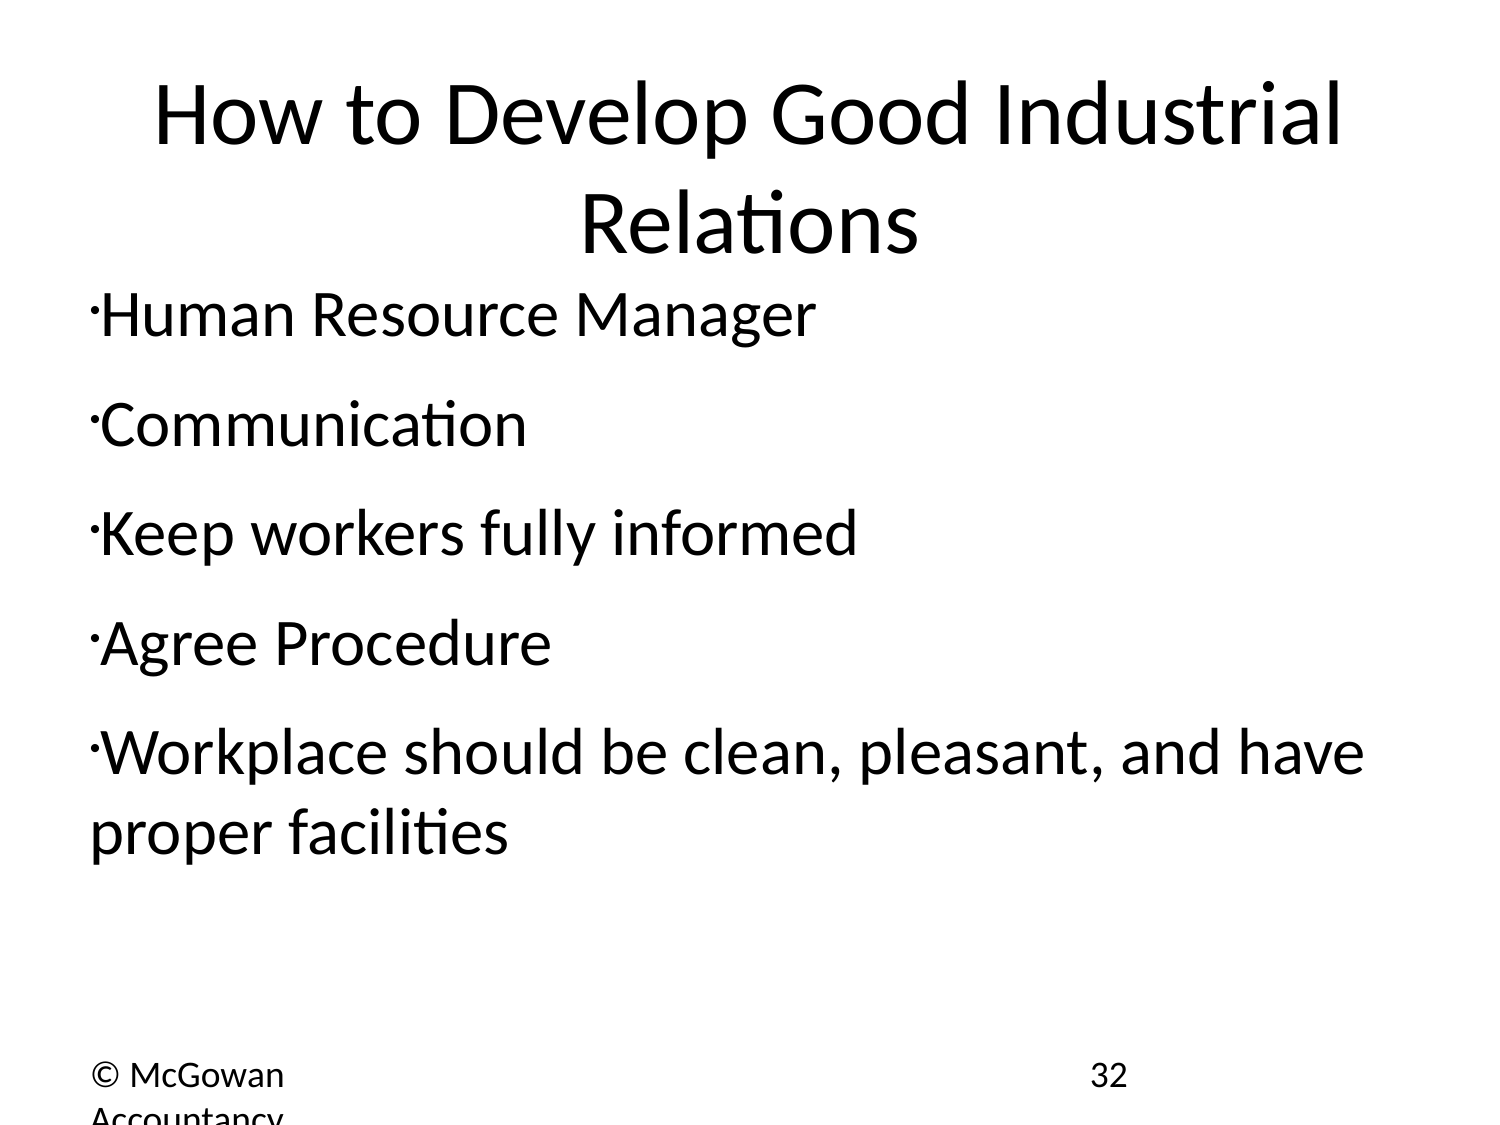

# How to Develop Good Industrial Relations
Human Resource Manager
Communication
Keep workers fully informed
Agree Procedure
Workplace should be clean, pleasant, and have proper facilities
© McGowan Accountancy Services
32